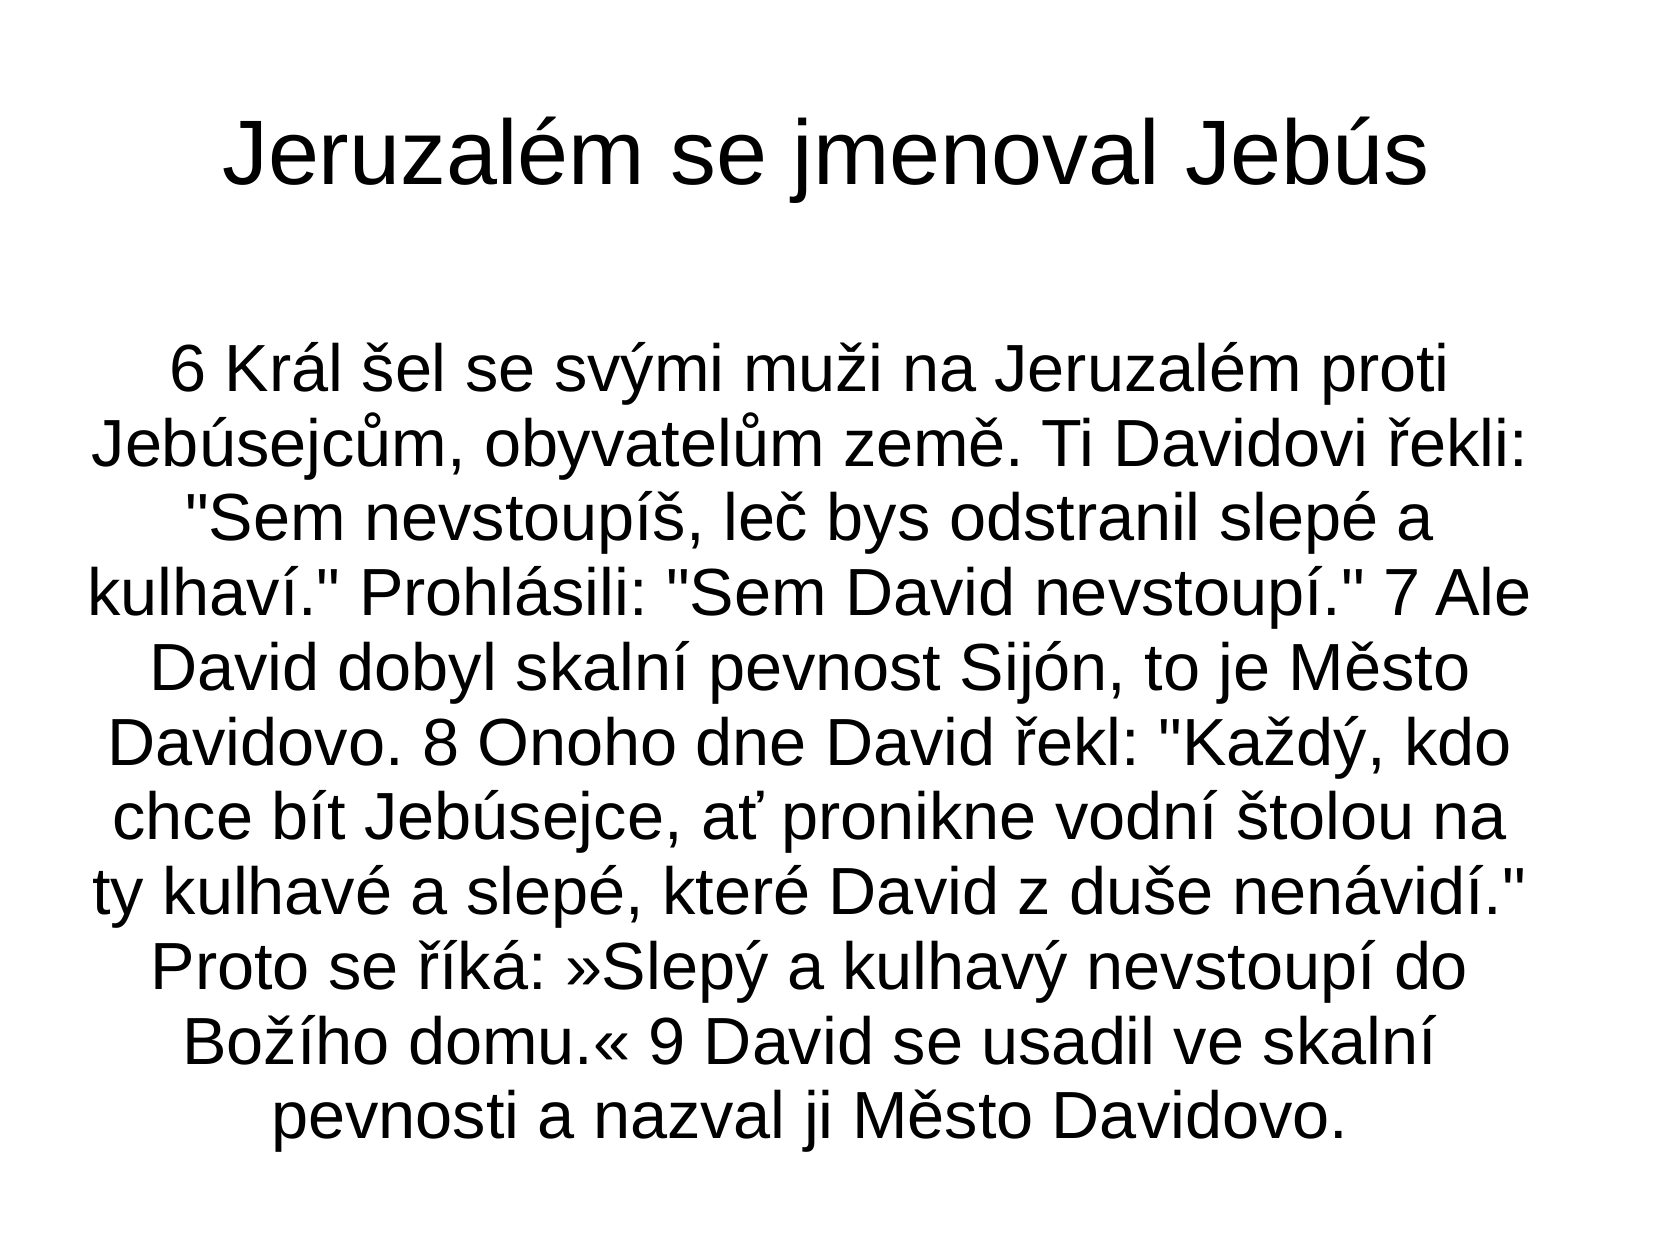

# Jeruzalém se jmenoval Jebús
6 Král šel se svými muži na Jeruzalém proti Jebúsejcům, obyvatelům země. Ti Davidovi řekli: "Sem nevstoupíš, leč bys odstranil slepé a kulhaví." Prohlásili: "Sem David nevstoupí." 7 Ale David dobyl skalní pevnost Sijón, to je Město Davidovo. 8 Onoho dne David řekl: "Každý, kdo chce bít Jebúsejce, ať pronikne vodní štolou na ty kulhavé a slepé, které David z duše nenávidí." Proto se říká: »Slepý a kulhavý nevstoupí do Božího domu.« 9 David se usadil ve skalní pevnosti a nazval ji Město Davidovo.